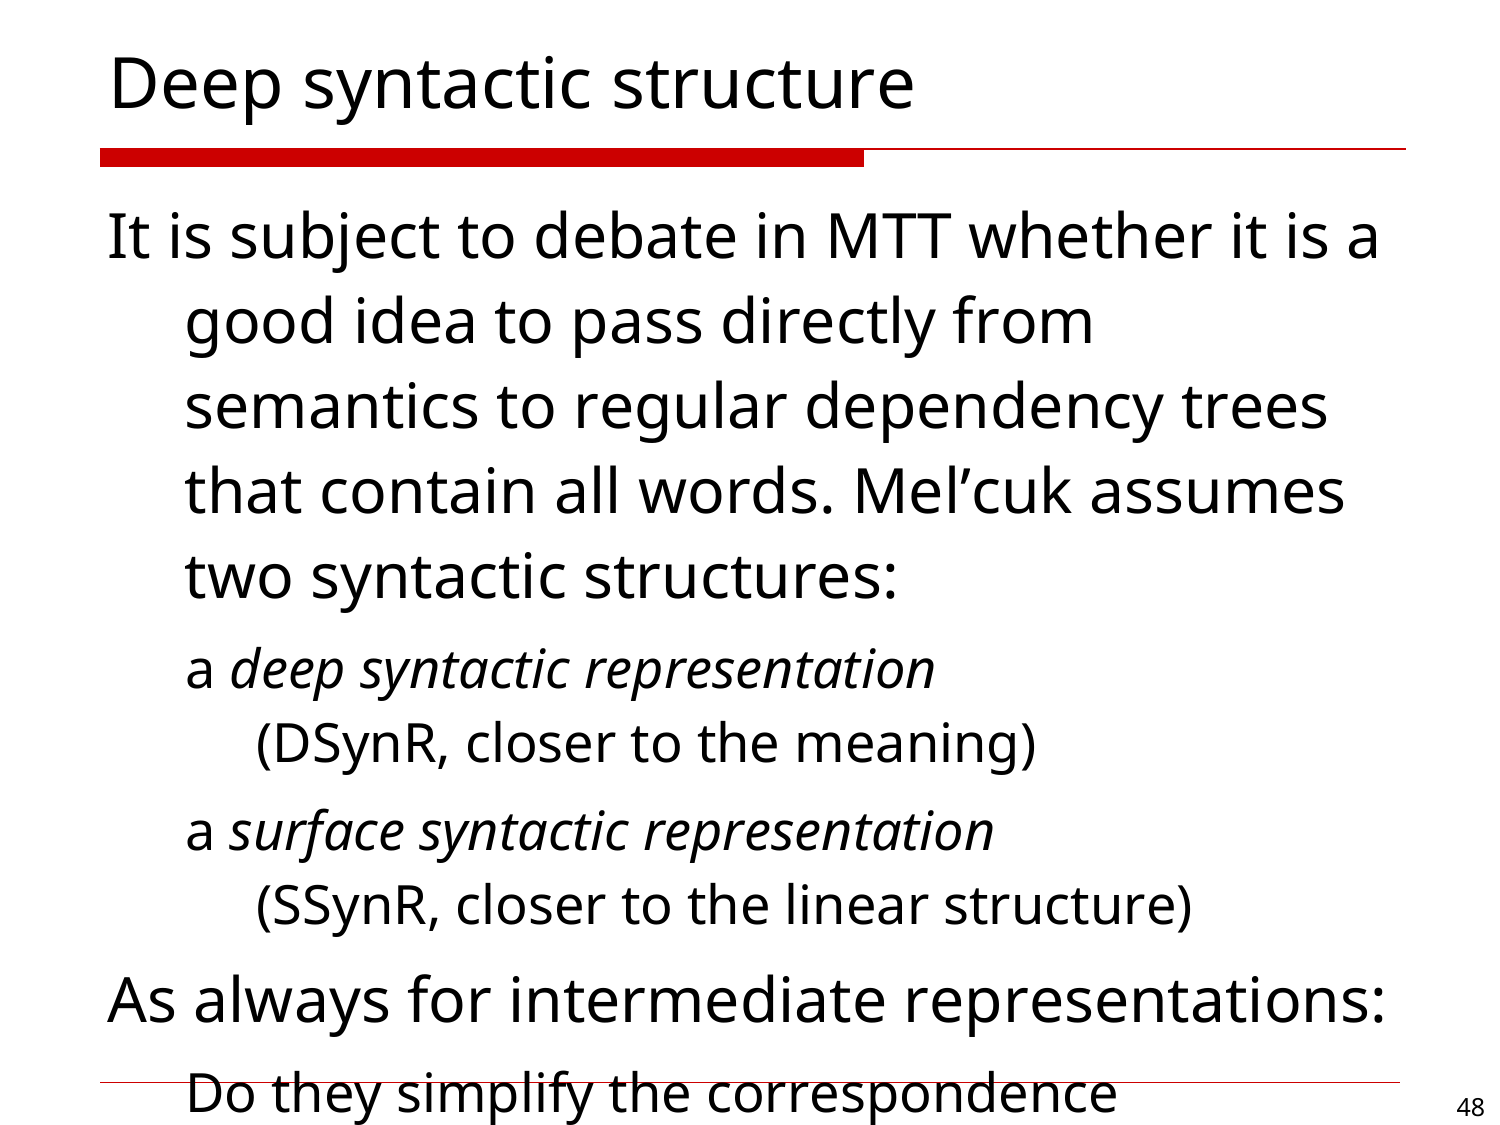

# Deep syntactic structure
It is subject to debate in MTT whether it is a good idea to pass directly from semantics to regular dependency trees that contain all words. Mel’cuk assumes two syntactic structures:
a deep syntactic representation
(DSynR, closer to the meaning)
a surface syntactic representation
(SSynR, closer to the linear structure)
As always for intermediate representations:
Do they simplify the correspondence
meaning–sound?
48